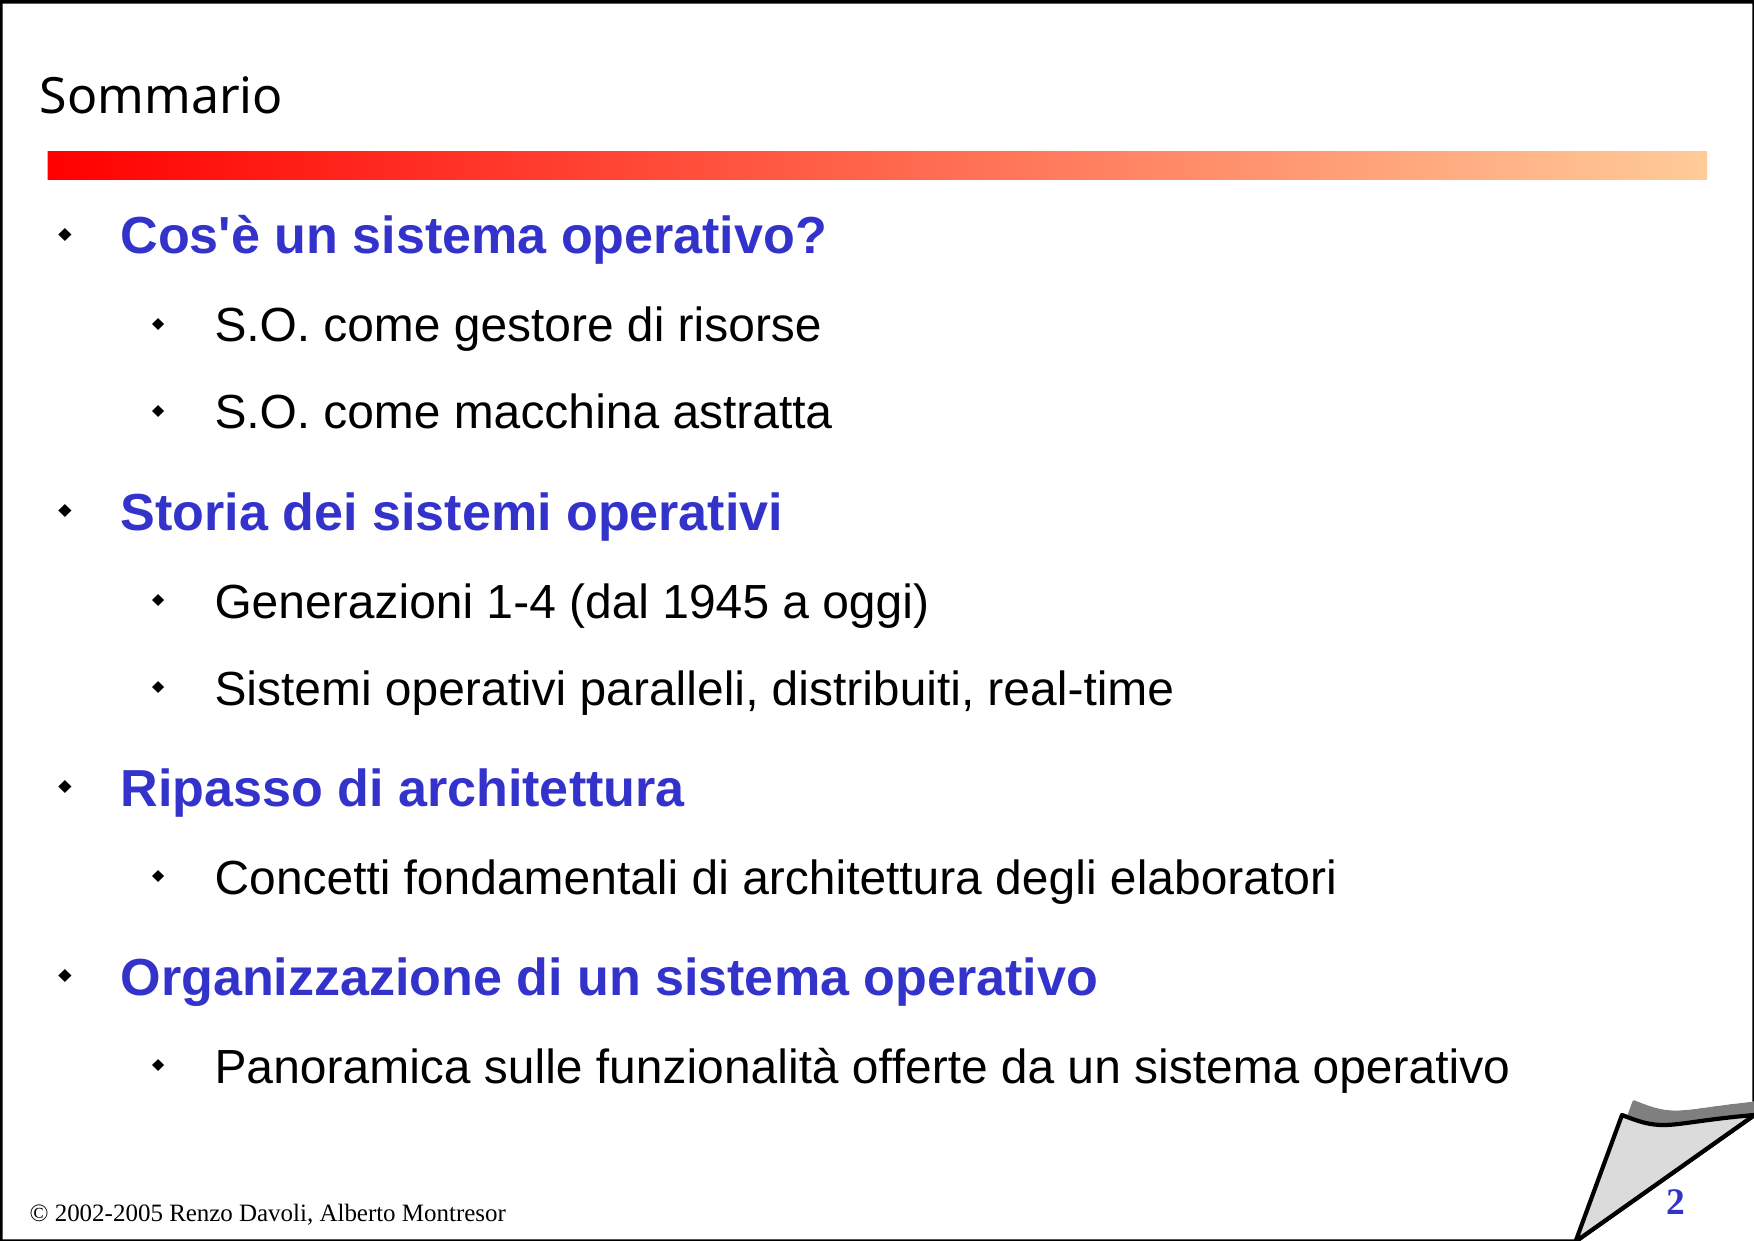

# Sommario
Cos'è un sistema operativo?
S.O. come gestore di risorse
S.O. come macchina astratta
Storia dei sistemi operativi
Generazioni 1-4 (dal 1945 a oggi)
Sistemi operativi paralleli, distribuiti, real-time
Ripasso di architettura
Concetti fondamentali di architettura degli elaboratori
Organizzazione di un sistema operativo
Panoramica sulle funzionalità offerte da un sistema operativo